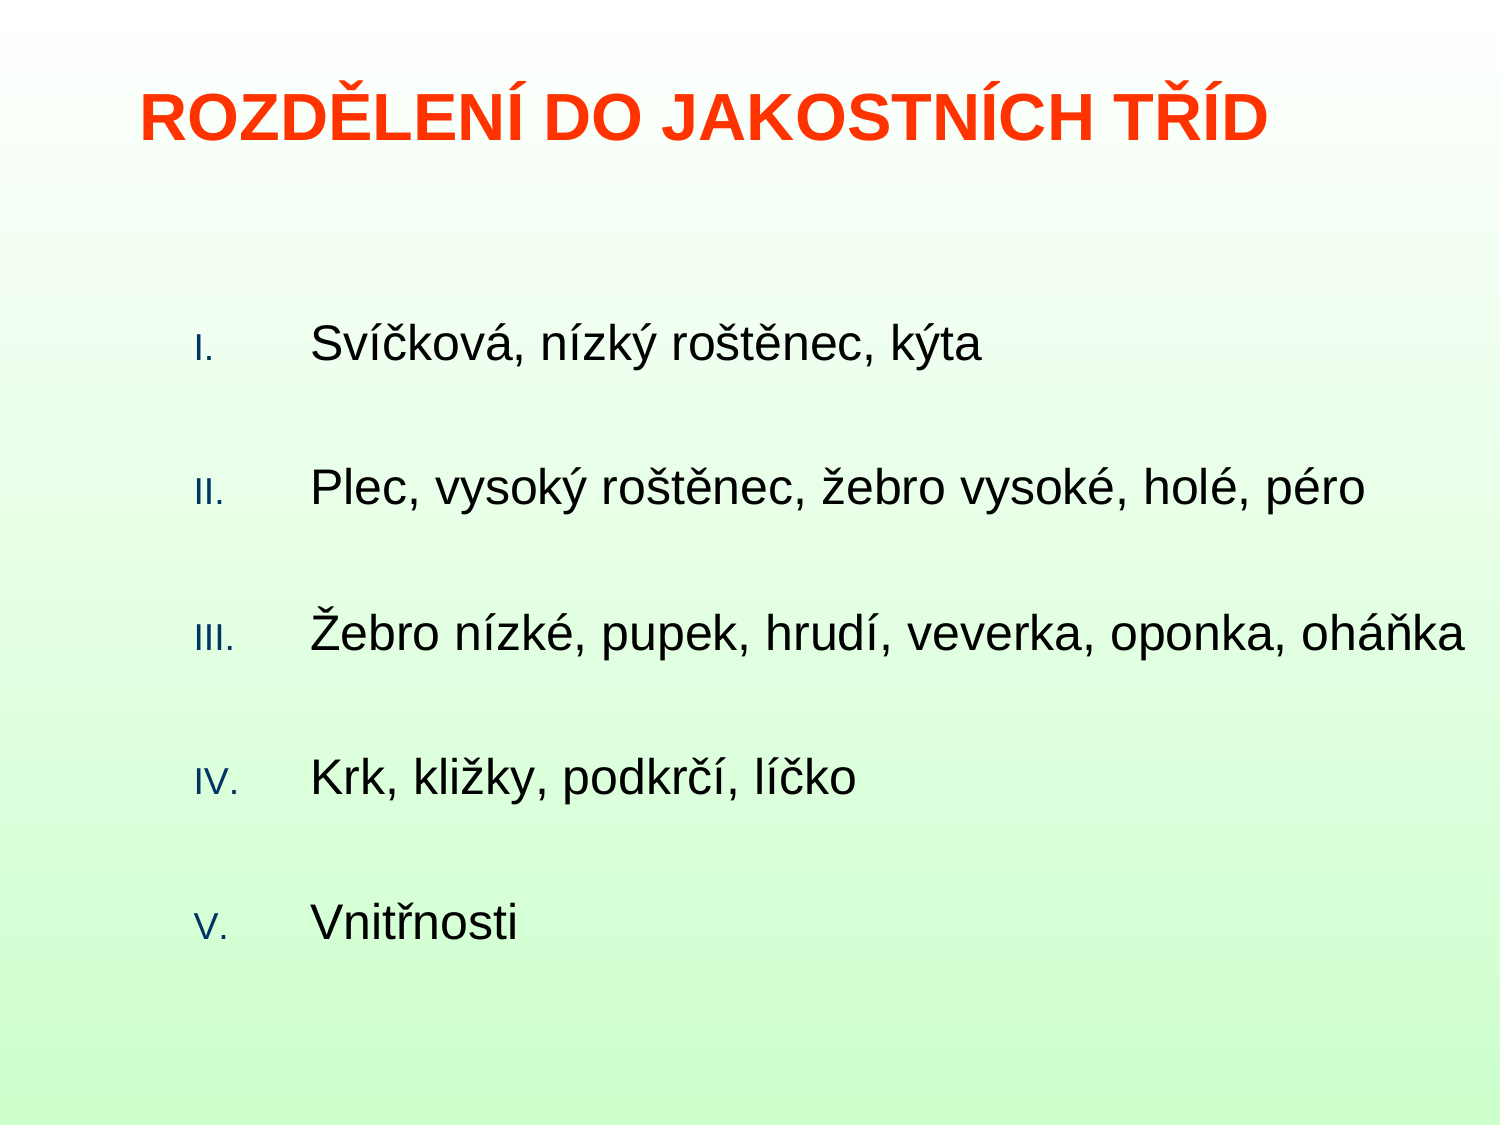

# ROZDĚLENÍ DO JAKOSTNÍCH TŘÍD
Svíčková, nízký roštěnec, kýta
Plec, vysoký roštěnec, žebro vysoké, holé, péro
Žebro nízké, pupek, hrudí, veverka, oponka, oháňka
Krk, kližky, podkrčí, líčko
Vnitřnosti